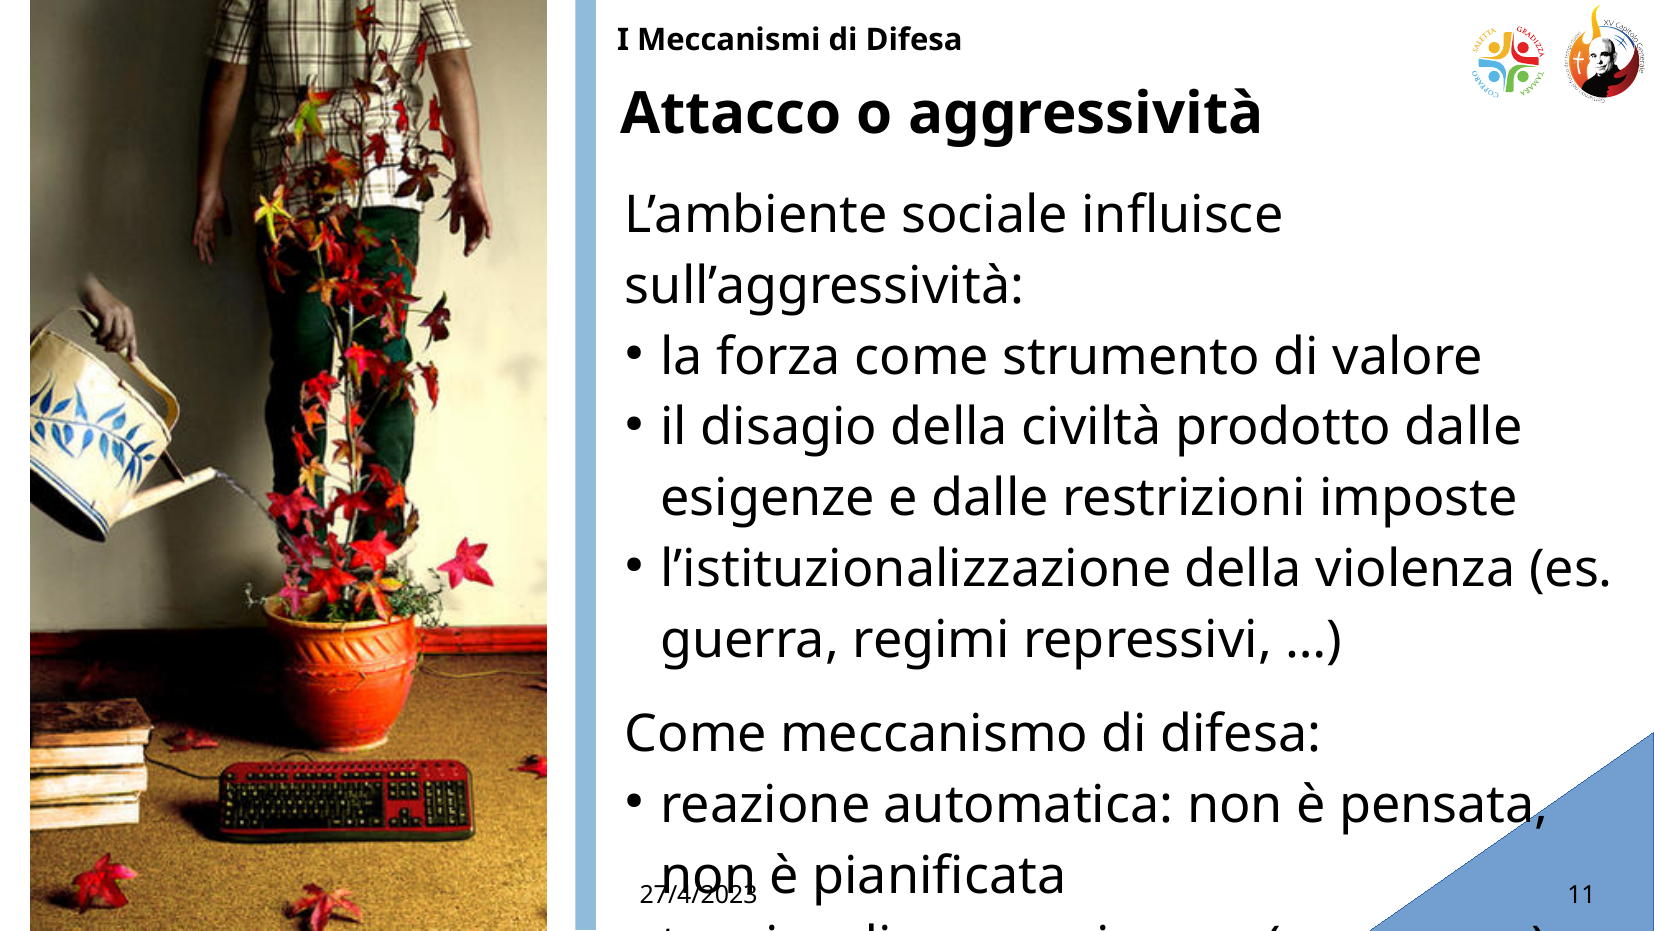

I Meccanismi di Difesa
Attacco o aggressività
# L’ambiente sociale influisce sull’aggressività:
la forza come strumento di valore
il disagio della civiltà prodotto dalle esigenze e dalle restrizioni imposte
l’istituzionalizzazione della violenza (es. guerra, regimi repressivi, …)
Come meccanismo di difesa:
reazione automatica: non è pensata, non è pianificata
tecnica di sopravvivenza (cf. gli etologi)